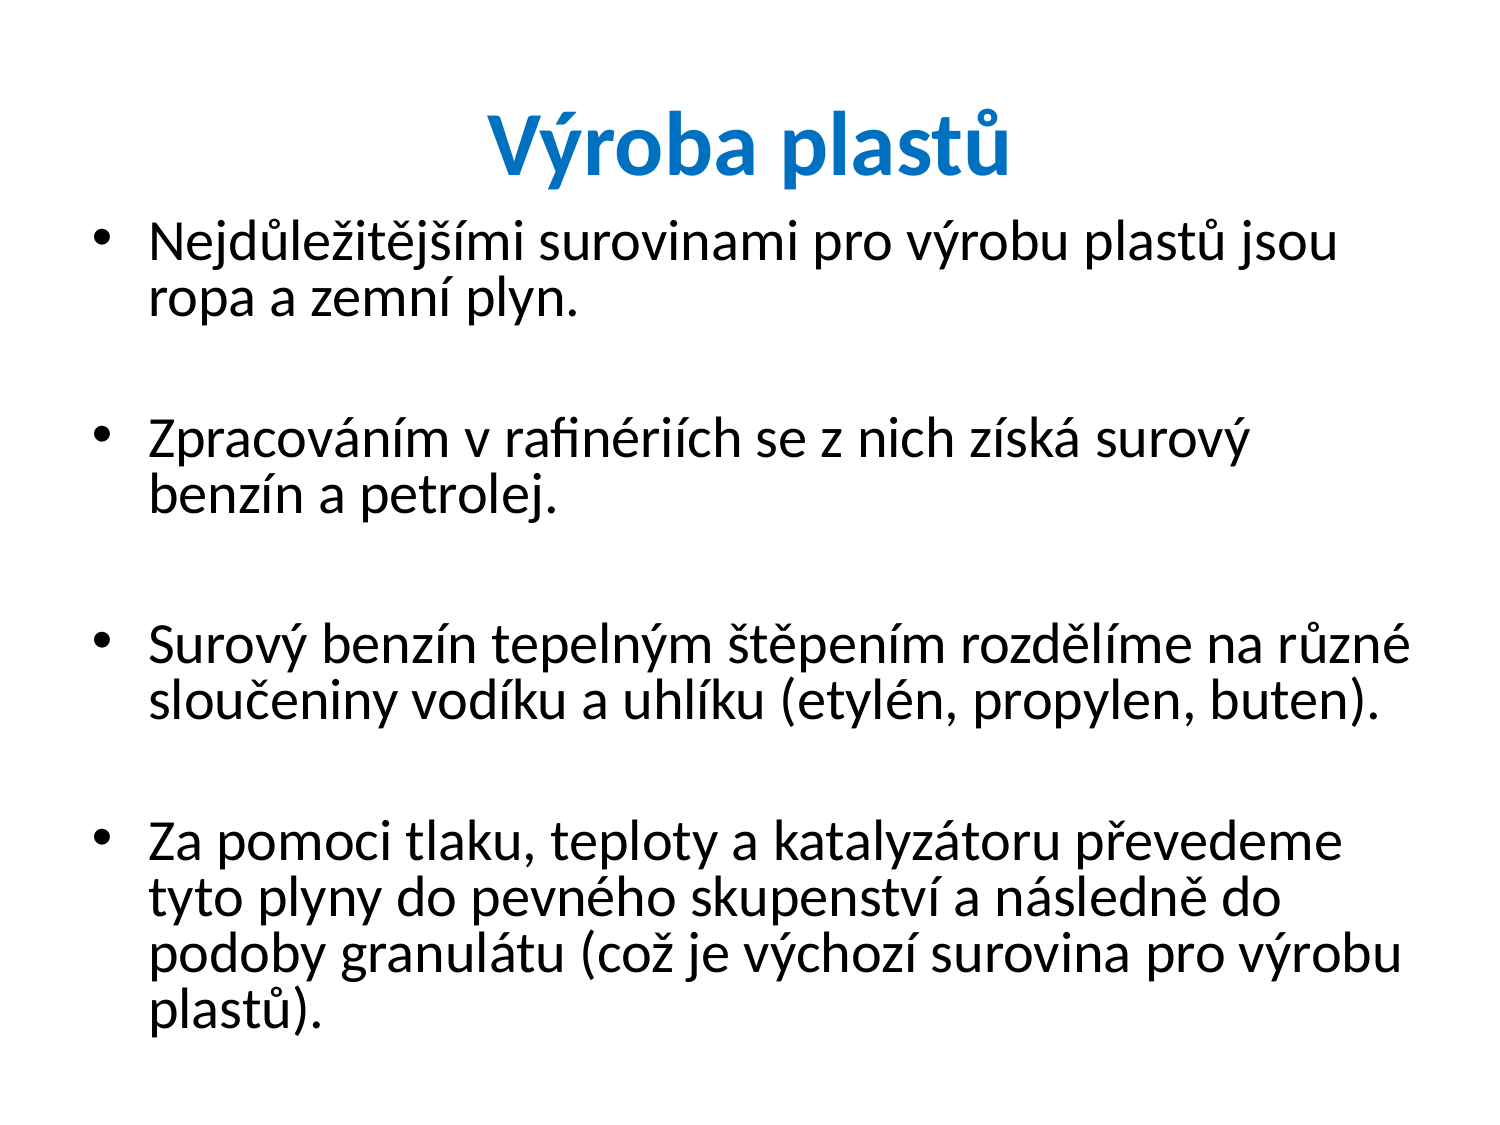

# Výroba plastů
Nejdůležitějšími surovinami pro výrobu plastů jsou ropa a zemní plyn.
Zpracováním v rafinériích se z nich získá surový benzín a petrolej.
Surový benzín tepelným štěpením rozdělíme na různé sloučeniny vodíku a uhlíku (etylén, propylen, buten).
Za pomoci tlaku, teploty a katalyzátoru převedeme tyto plyny do pevného skupenství a následně do podoby granulátu (což je výchozí surovina pro výrobu plastů).